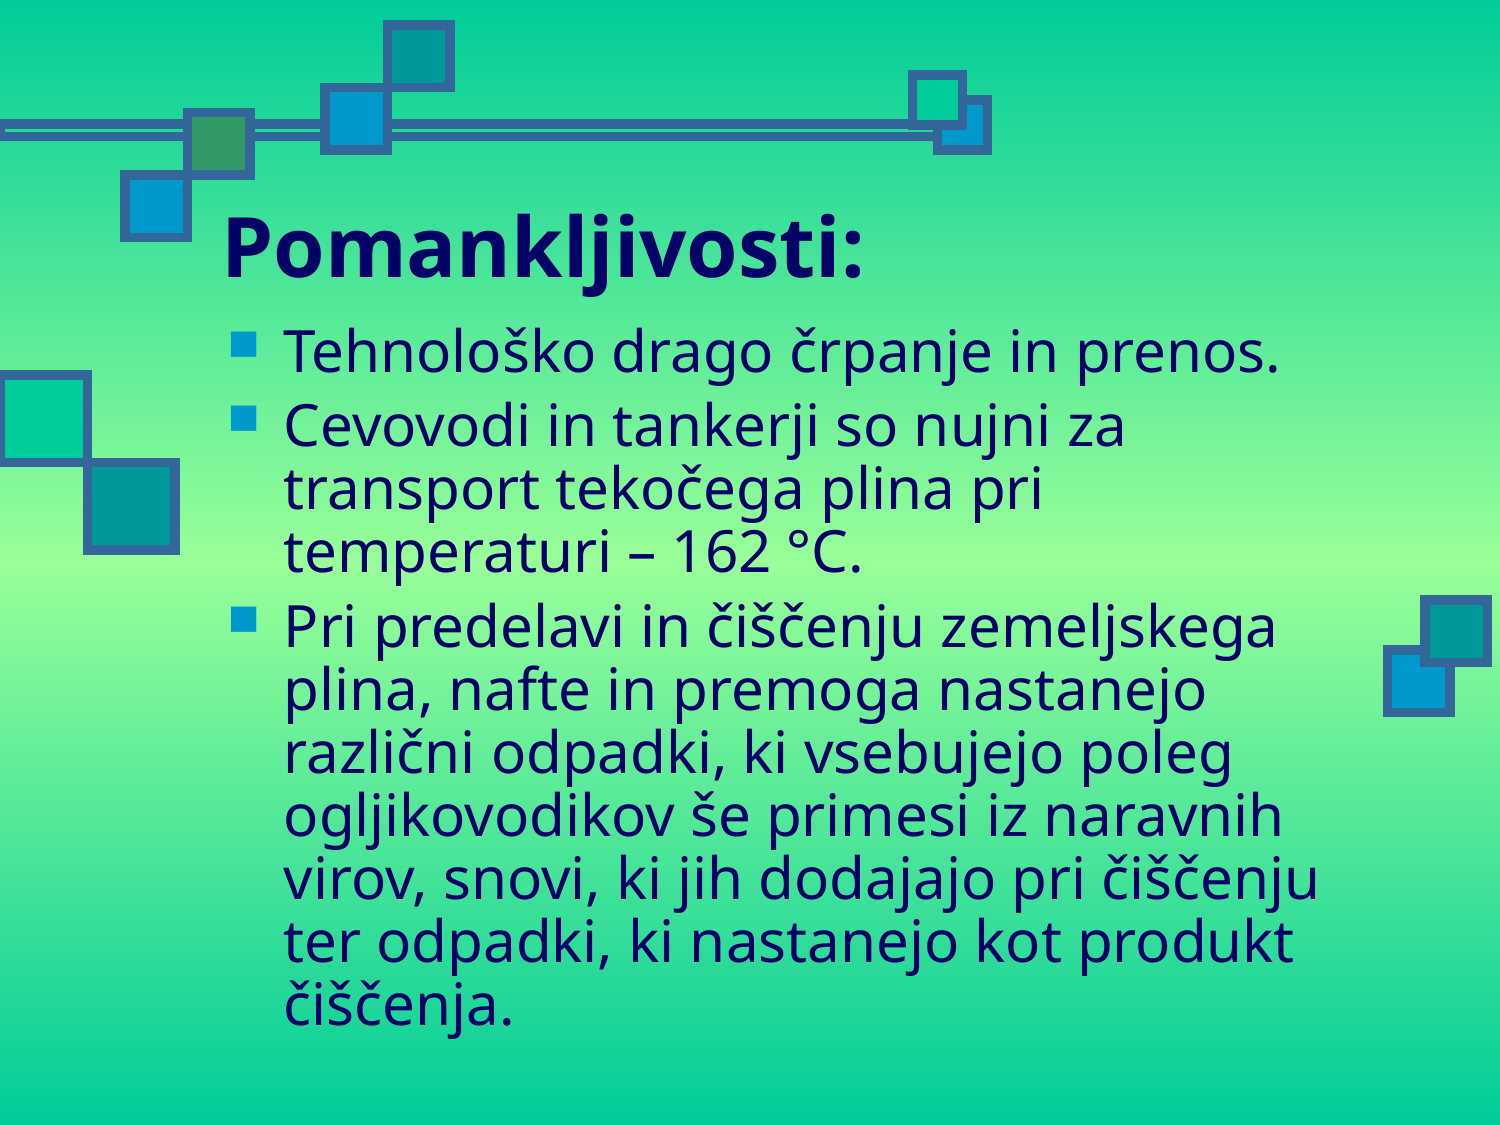

# Pomankljivosti:
Tehnološko drago črpanje in prenos.
Cevovodi in tankerji so nujni za transport tekočega plina pri temperaturi – 162 °C.
Pri predelavi in čiščenju zemeljskega plina, nafte in premoga nastanejo različni odpadki, ki vsebujejo poleg ogljikovodikov še primesi iz naravnih virov, snovi, ki jih dodajajo pri čiščenju ter odpadki, ki nastanejo kot produkt čiščenja.